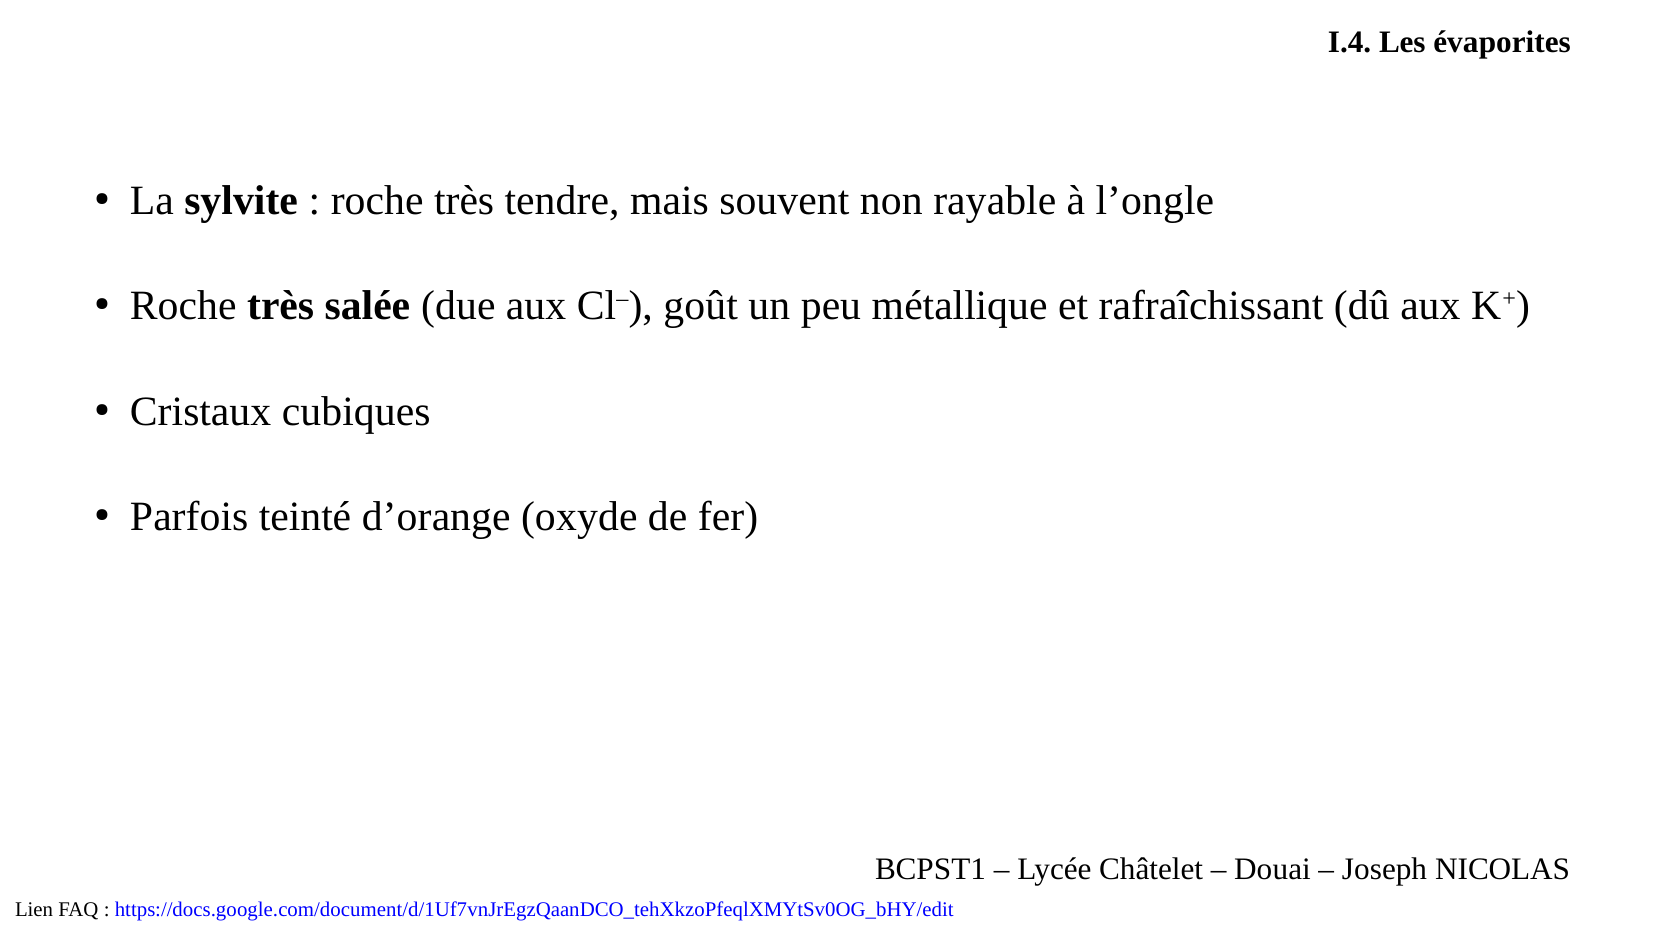

I.4. Les évaporites
La sylvite : roche très tendre, mais souvent non rayable à l’ongle
Roche très salée (due aux Cl–), goût un peu métallique et rafraîchissant (dû aux K+)
Cristaux cubiques
Parfois teinté d’orange (oxyde de fer)
BCPST1 – Lycée Châtelet – Douai – Joseph NICOLAS
Lien FAQ : https://docs.google.com/document/d/1Uf7vnJrEgzQaanDCO_tehXkzoPfeqlXMYtSv0OG_bHY/edit